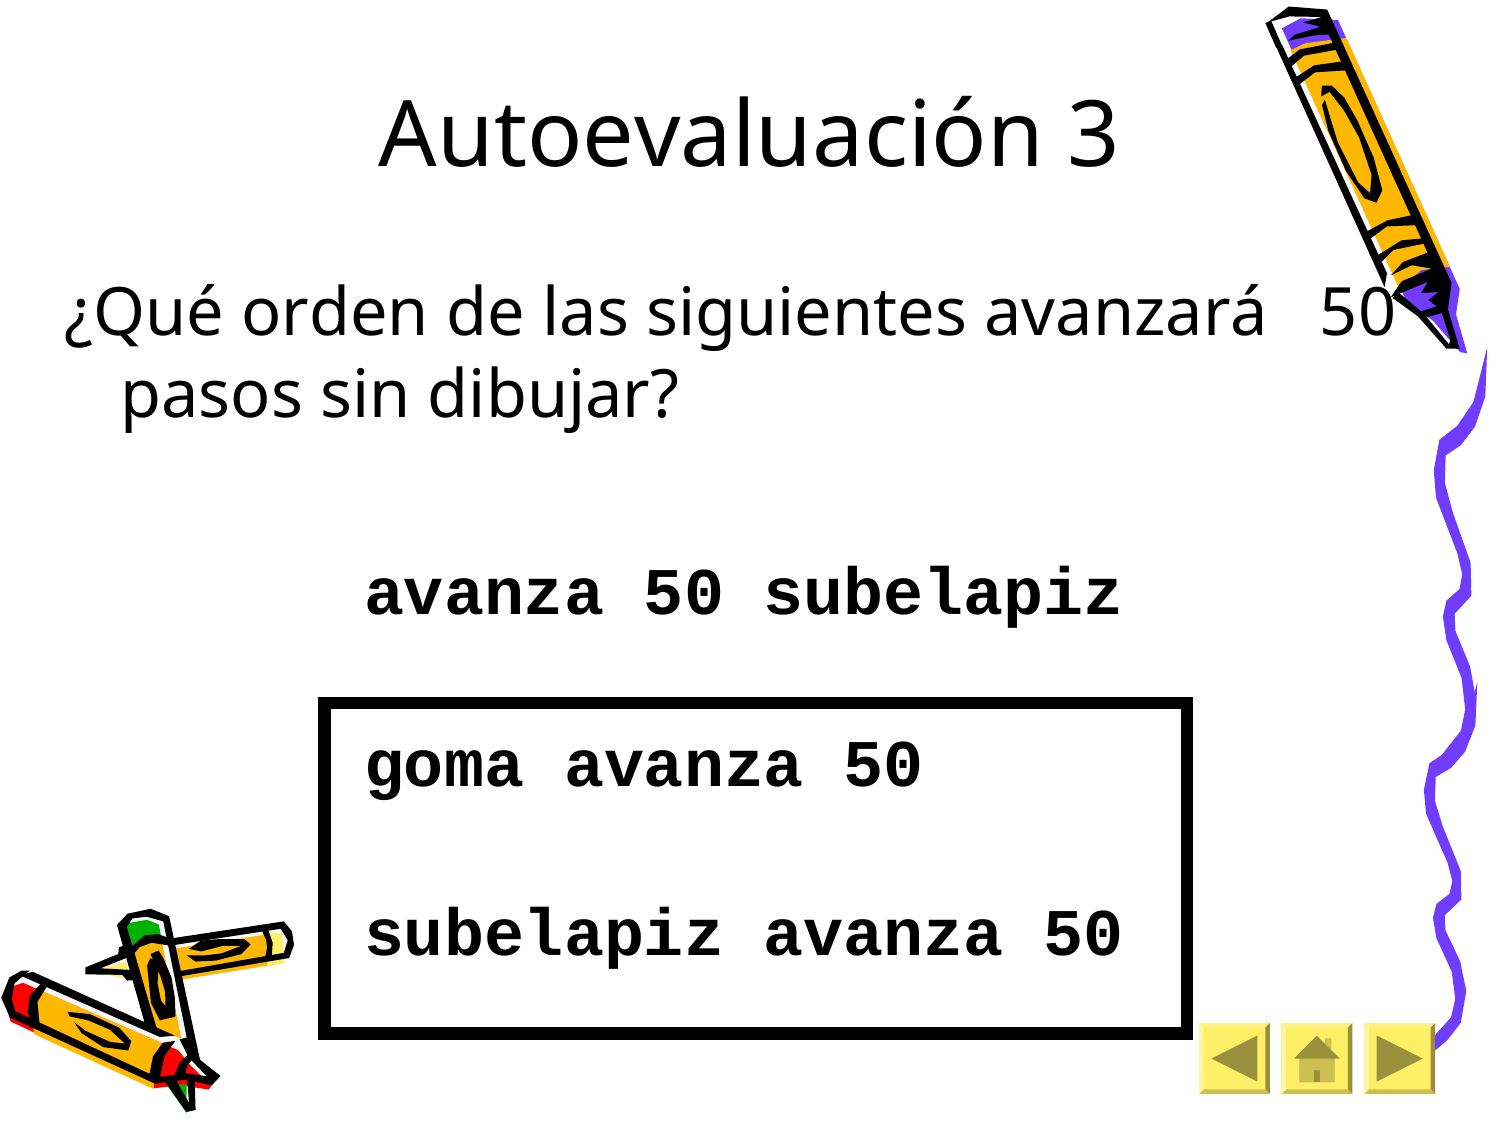

Autoevaluación 3
# ¿Qué orden de las siguientes avanzará 50 pasos sin dibujar?
			avanza 50 subelapiz
			goma avanza 50
			subelapiz avanza 50